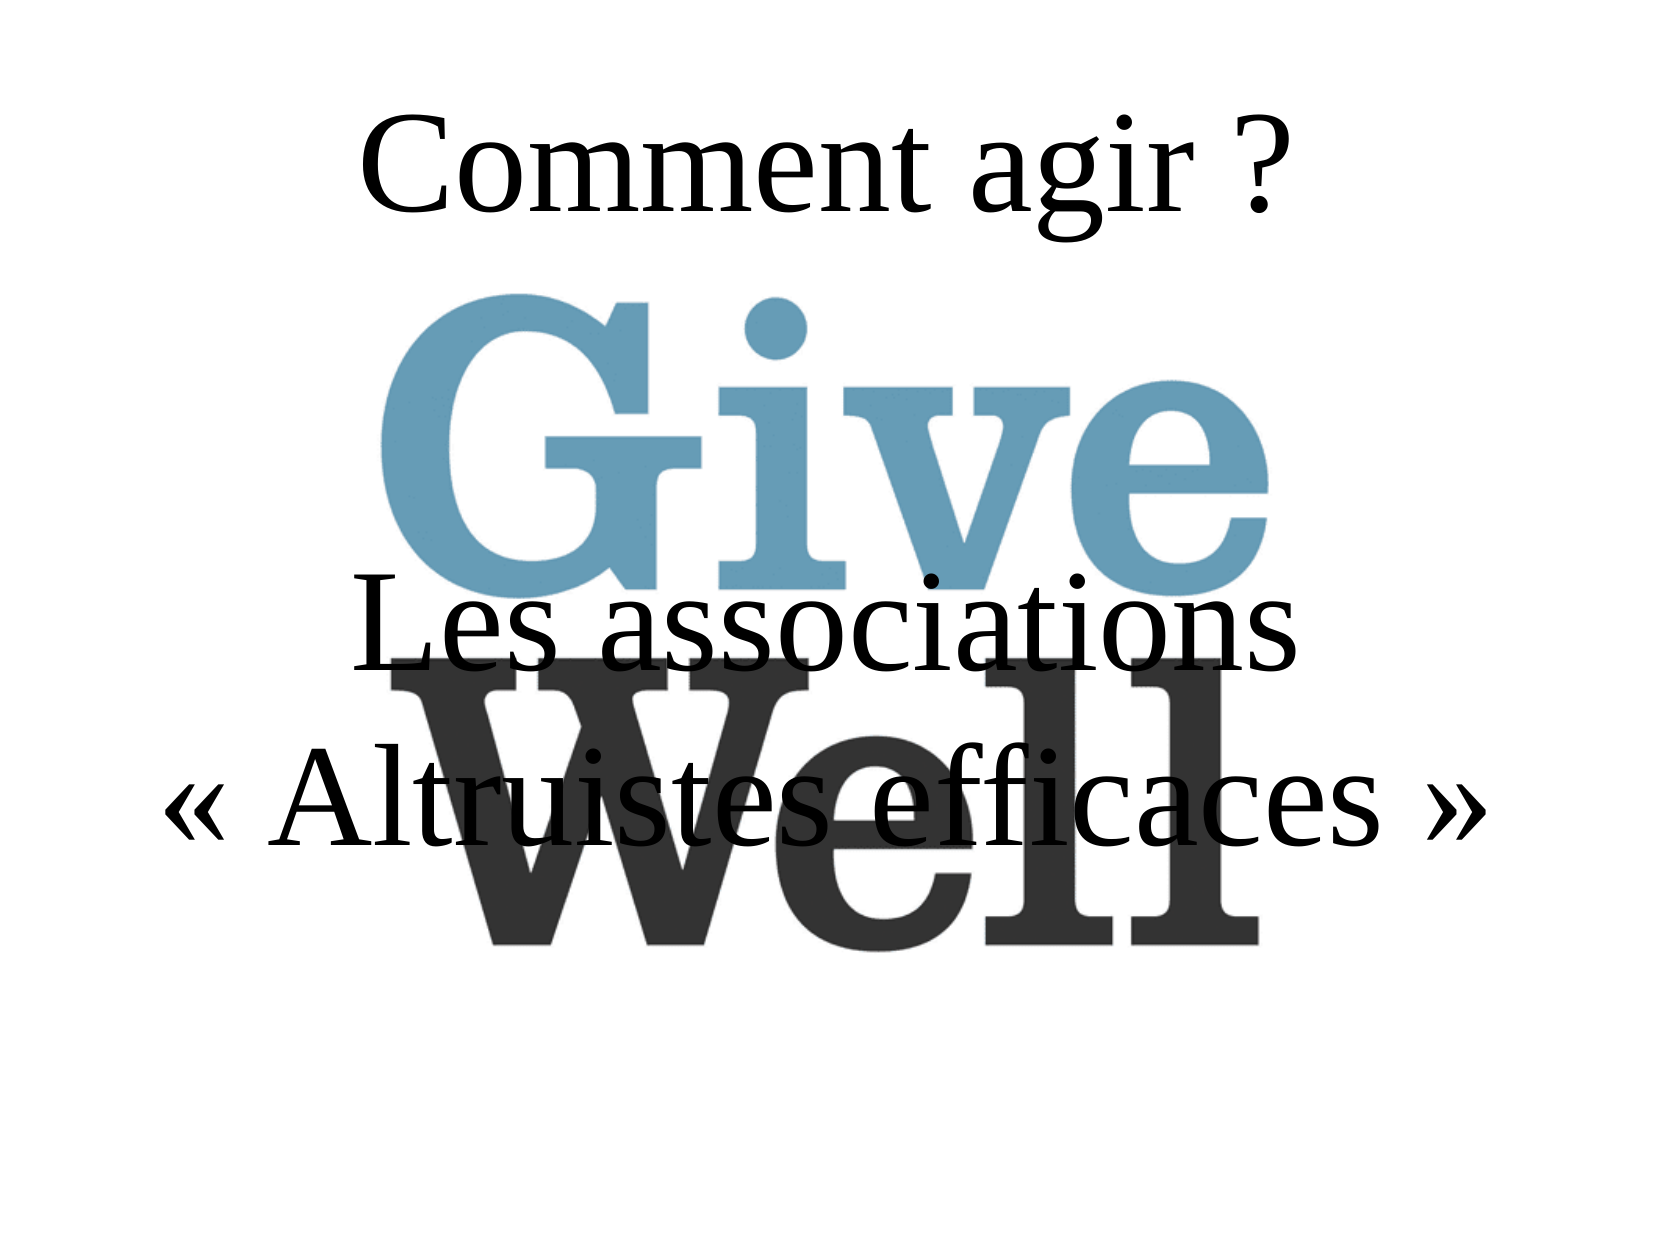

# Comment agir ?
Les associations « Altruistes efficaces »